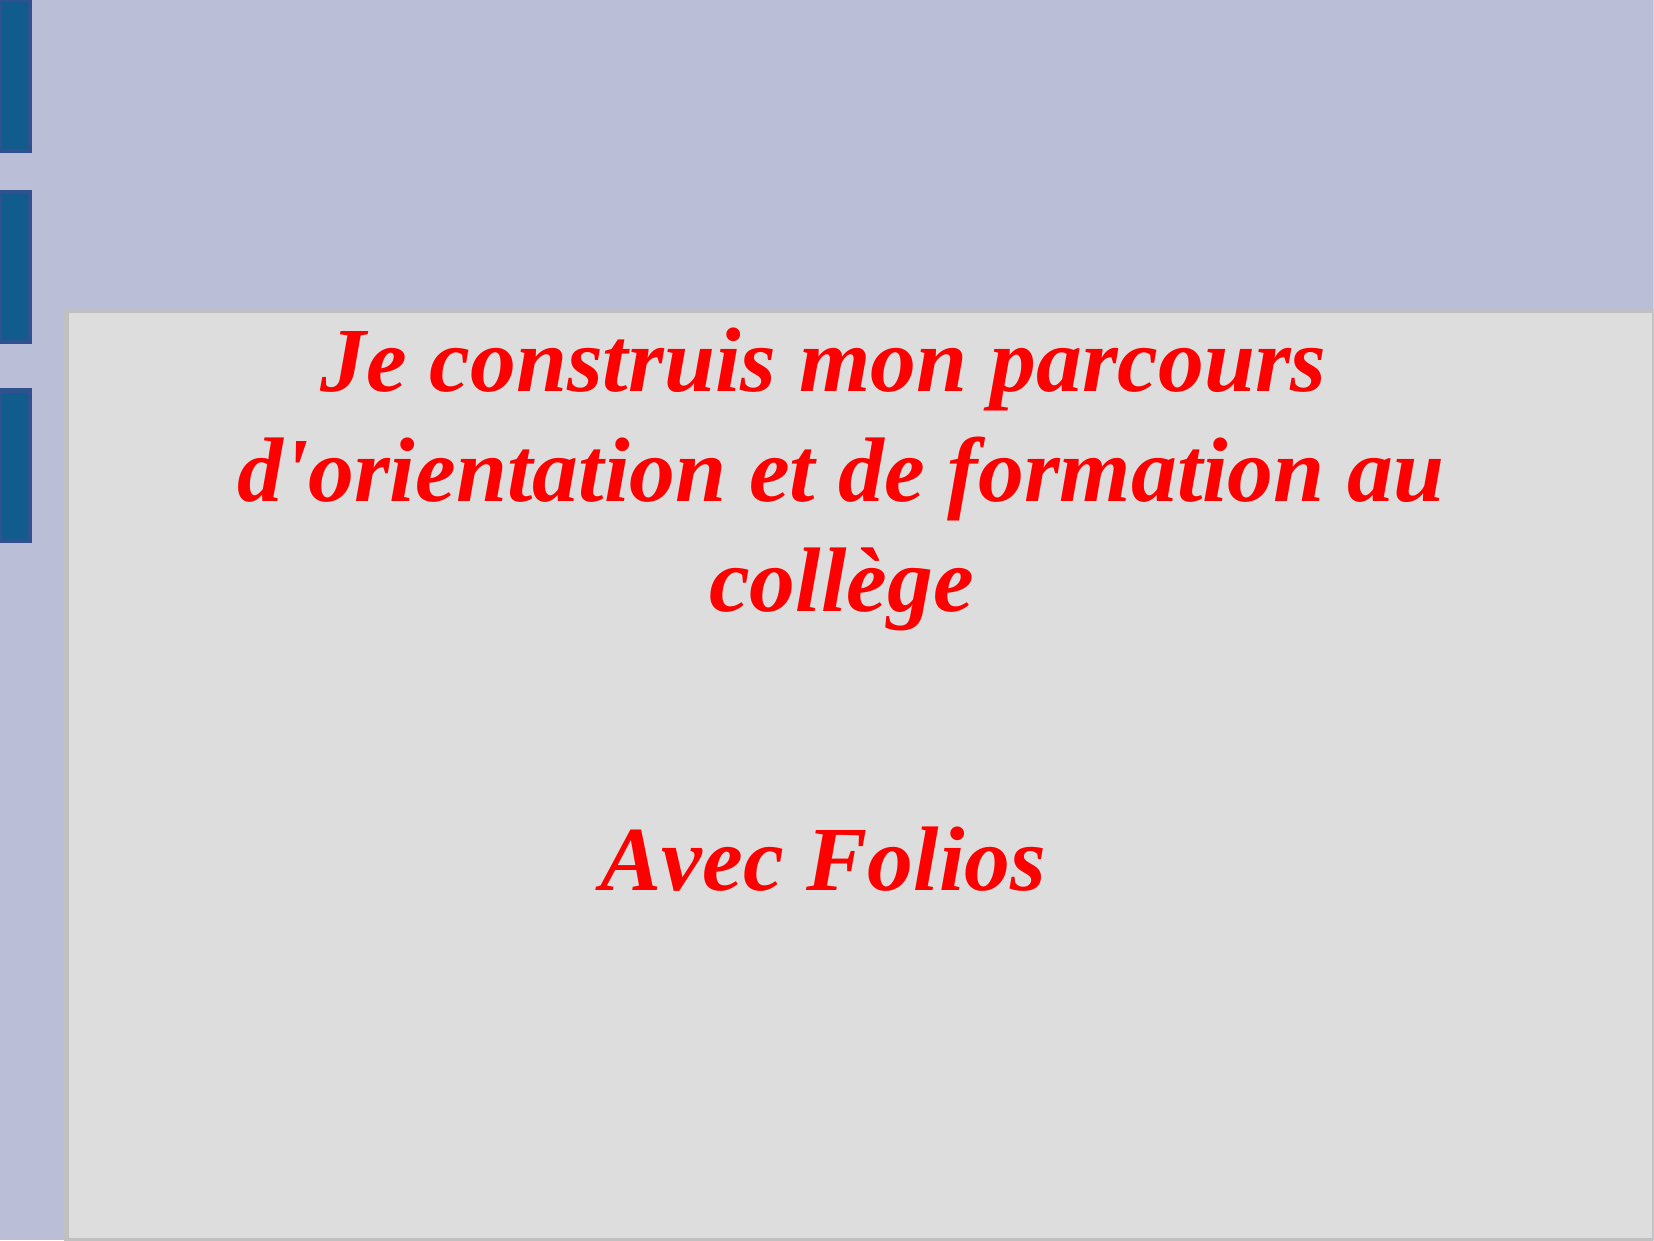

# Je construis mon parcours d'orientation et de formation au collège
Avec Folios